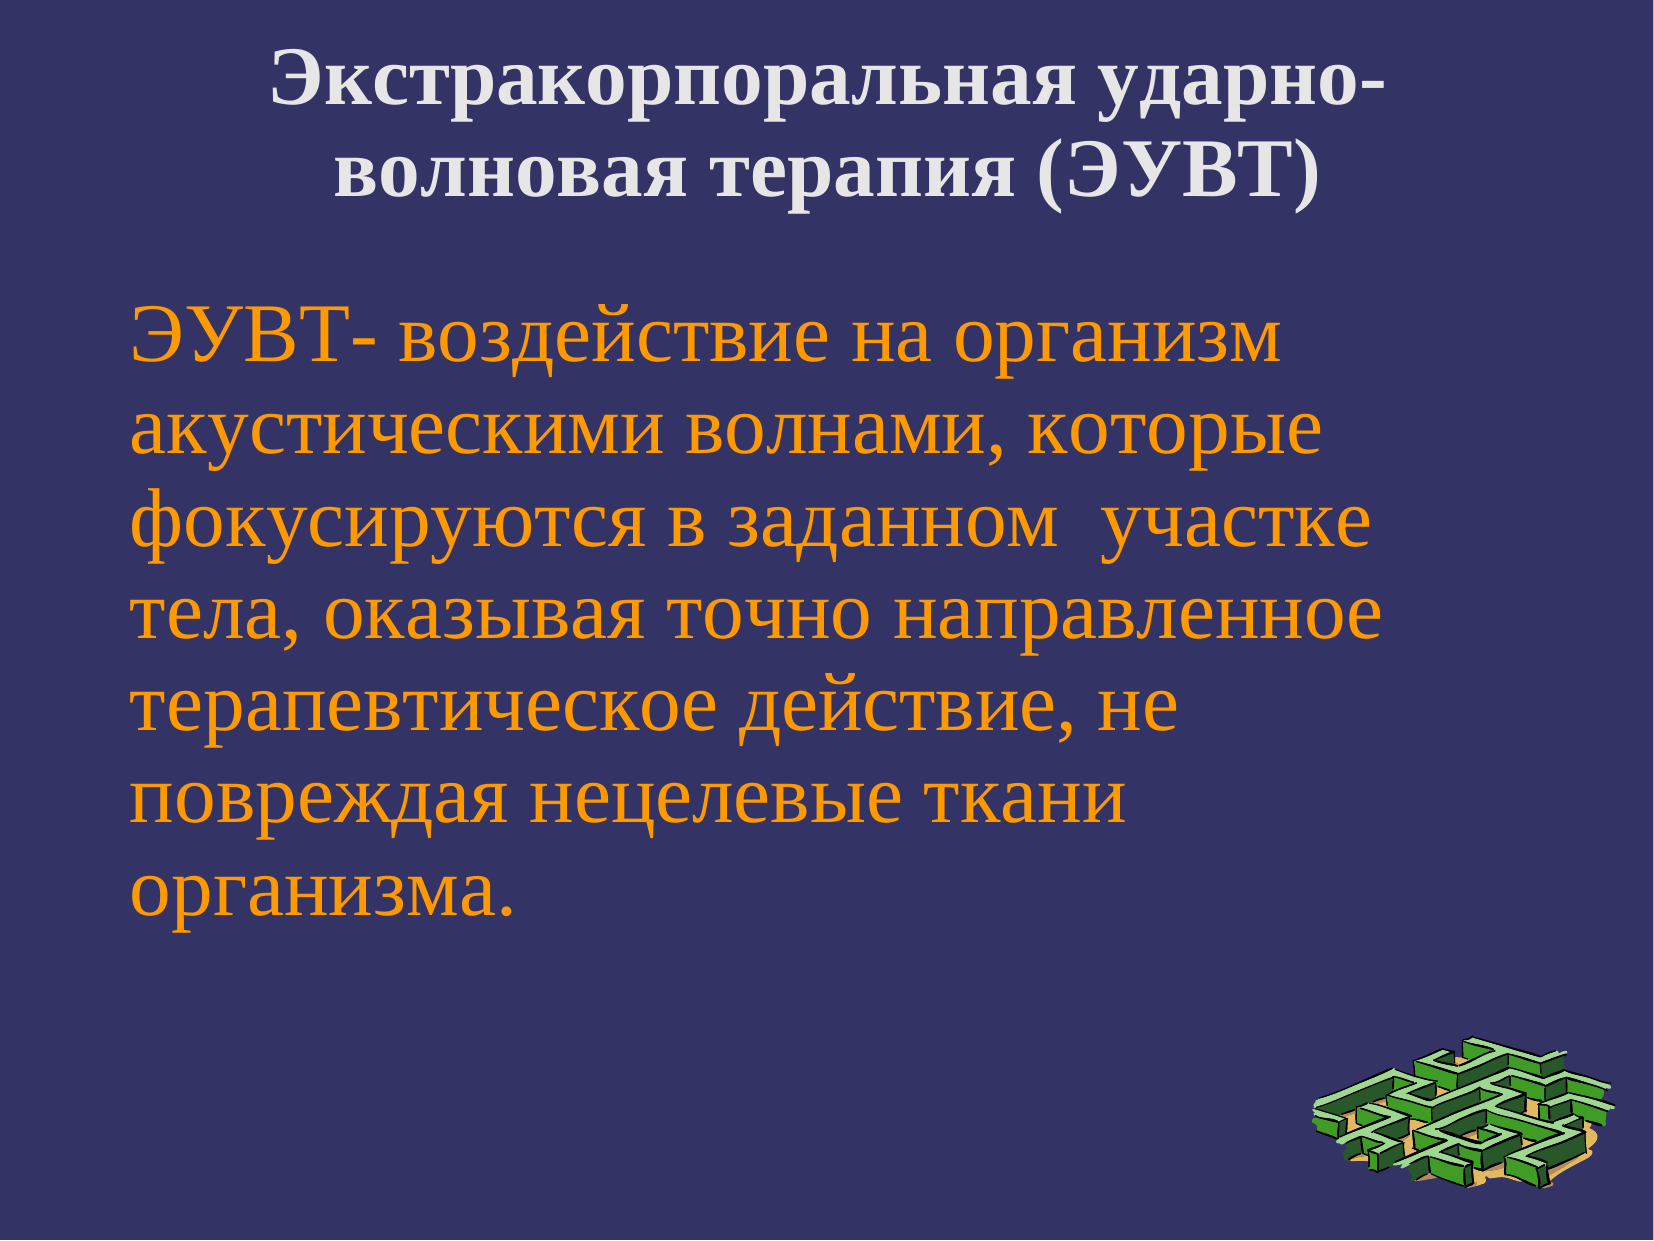

# Экстракорпоральная ударно-волновая терапия (ЭУВТ)
ЭУВТ- воздействие на организм
акустическими волнами, которые
фокусируются в заданном участке тела, оказывая точно направленное терапевтическое действие, не
повреждая нецелевые ткани
организма.